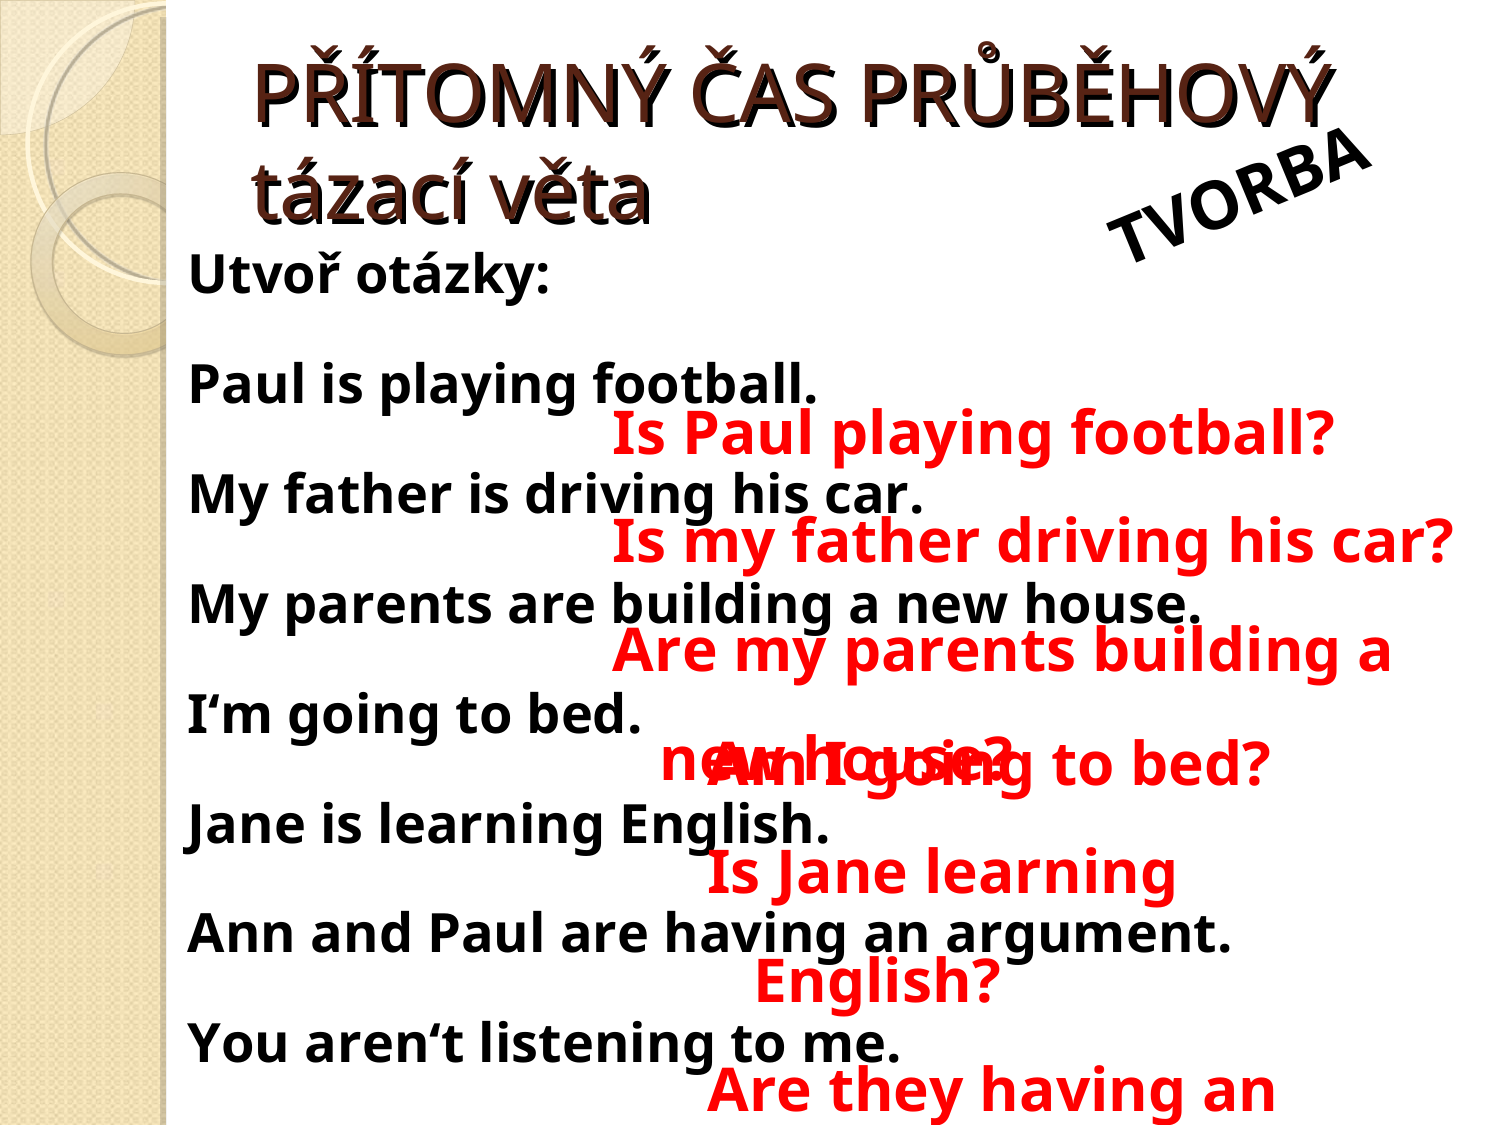

# PŘÍTOMNÝ ČAS PRŮBĚHOVÝ tázací věta
TVORBA
Utvoř otázky:
Paul is playing football.
My father is driving his car.
My parents are building a new house.
I‘m going to bed.
Jane is learning English.
Ann and Paul are having an argument.
You aren‘t listening to me.
Is Paul playing football?
Is my father driving his car?
Are my parents building a new house?
Am I going to bed?
Is Jane learning English?
Are they having an argument?
Aren´t you listening to me?